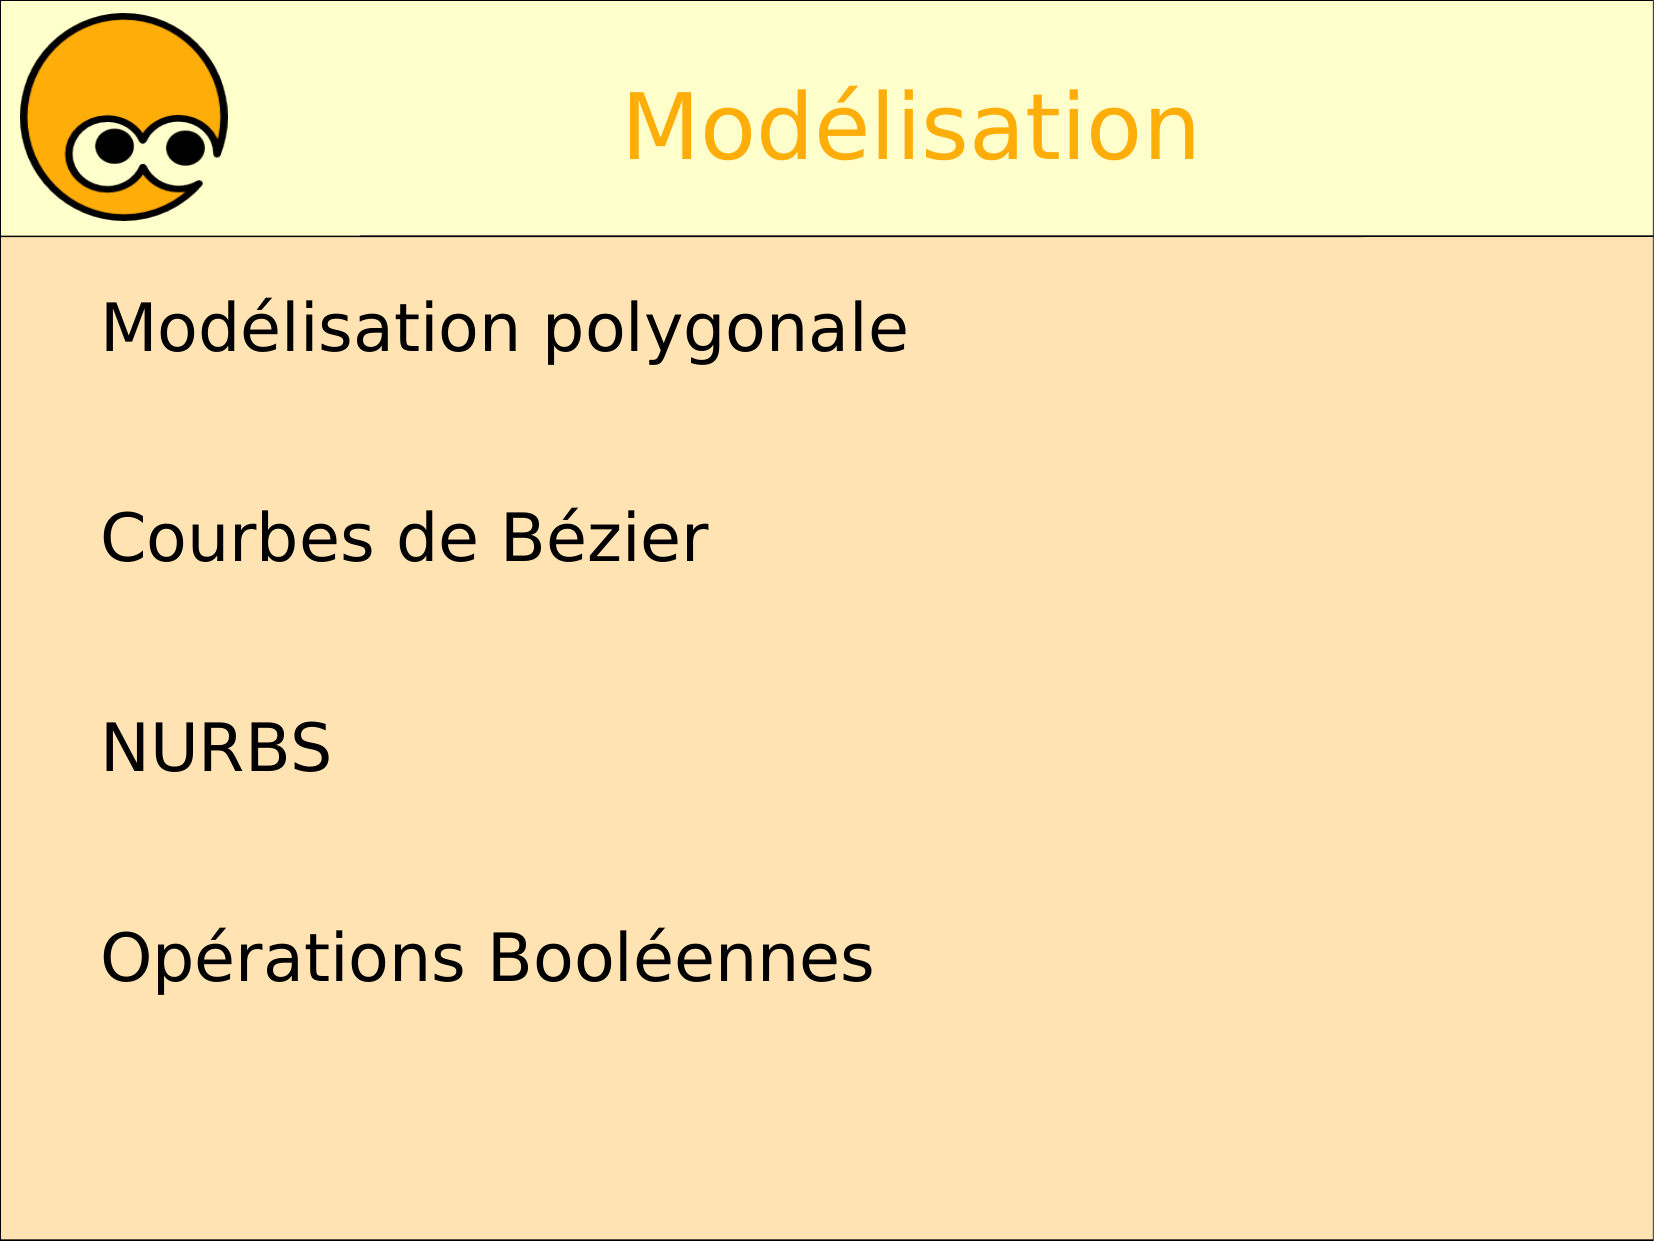

# Modélisation
Modélisation polygonale
Courbes de Bézier
NURBS
Opérations Booléennes